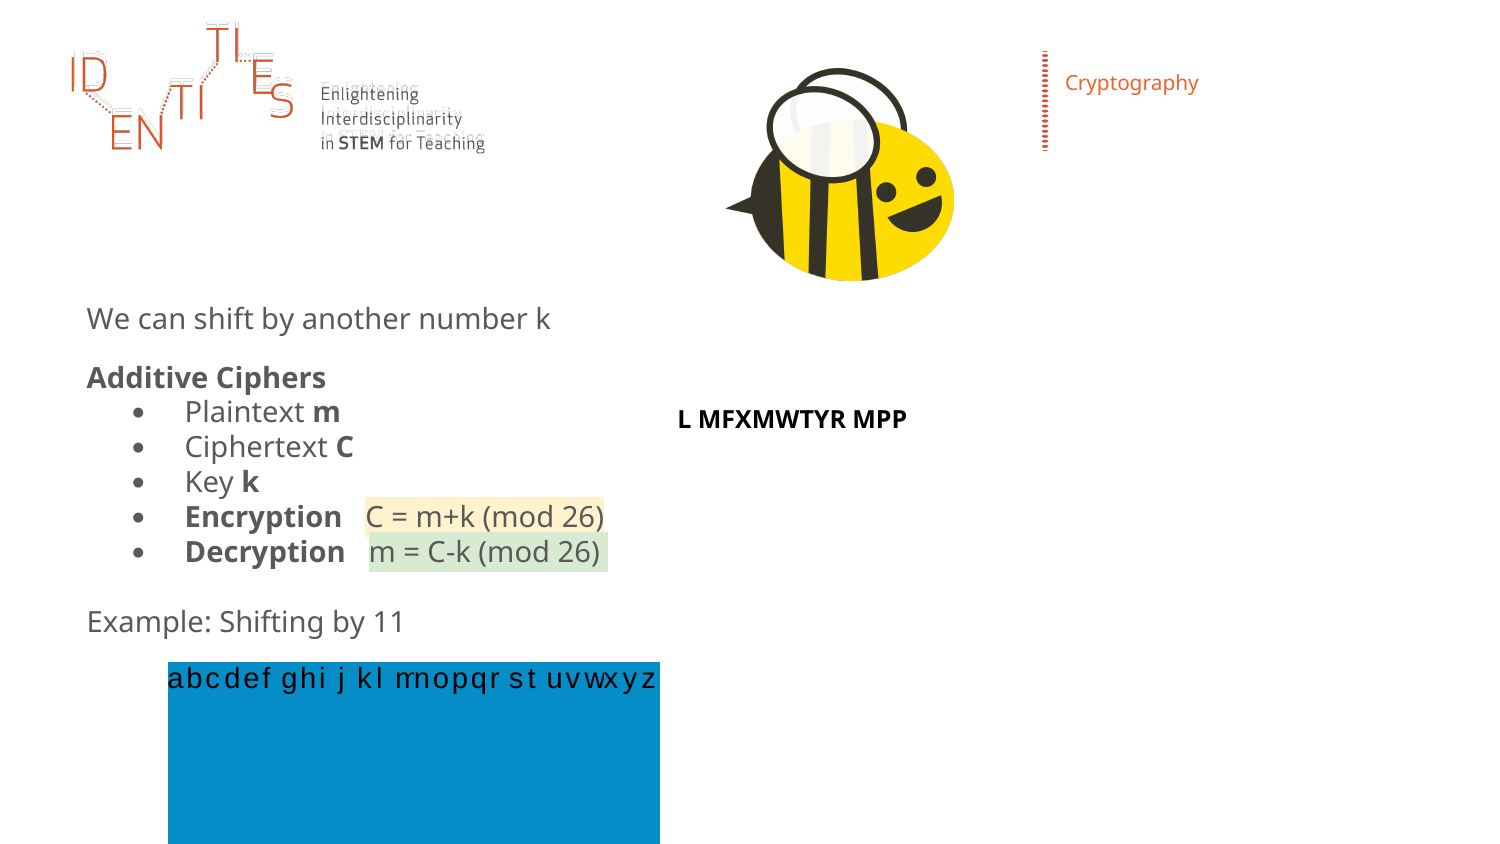

Cryptography
We can shift by another number k
Additive Ciphers
Plaintext m
Ciphertext C
Key k
Encryption C = m+k (mod 26)
Decryption m = C-k (mod 26)
Example: Shifting by 11
L MFXMWTYR MPP
| a | b | c | d | e | f | g | h | i | j | k | l | m | n | o | p | q | r | s | t | u | v | w | x | y | z |
| --- | --- | --- | --- | --- | --- | --- | --- | --- | --- | --- | --- | --- | --- | --- | --- | --- | --- | --- | --- | --- | --- | --- | --- | --- | --- |
| L | M | N | O | P | Q | R | S | T | U | V | W | X | Y | Z | A | B | C | D | E | F | G | H | I | J | K |